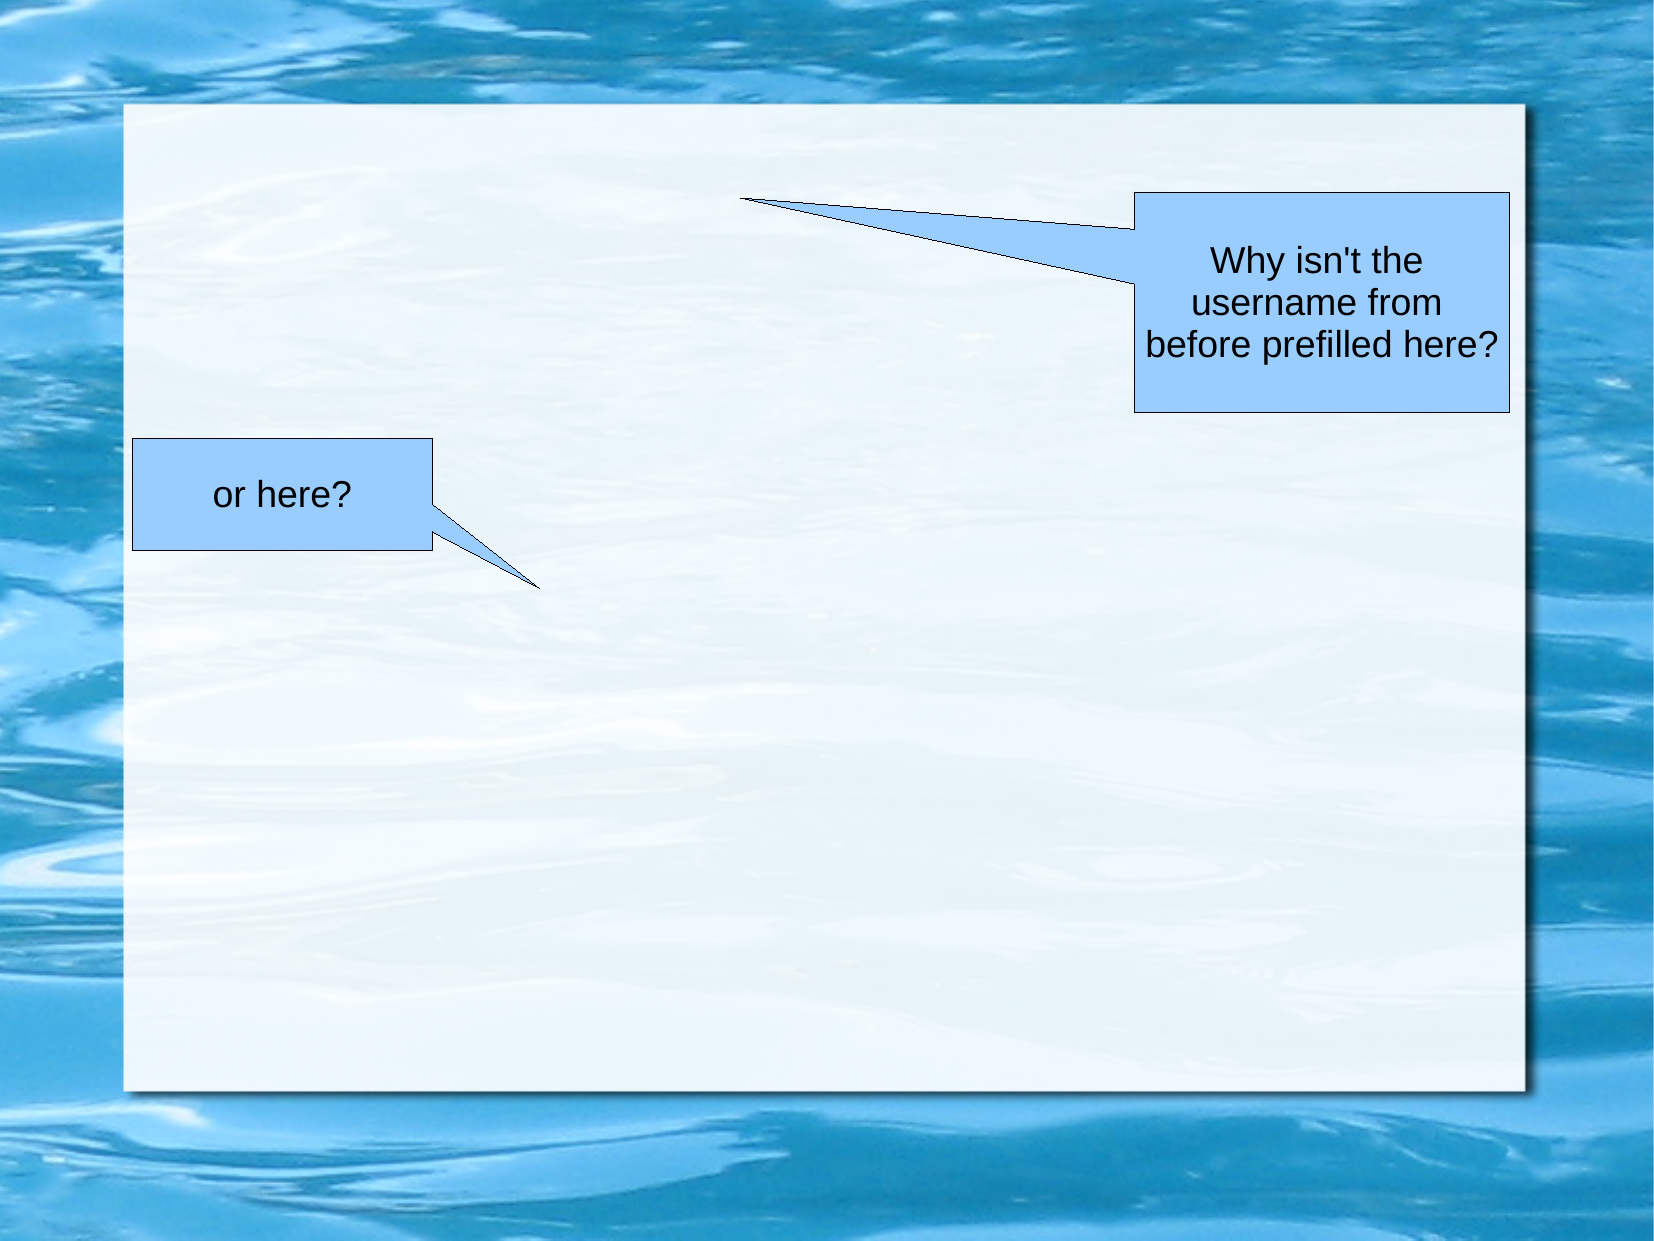

Why isn't the
username from
before prefilled here?
or here?